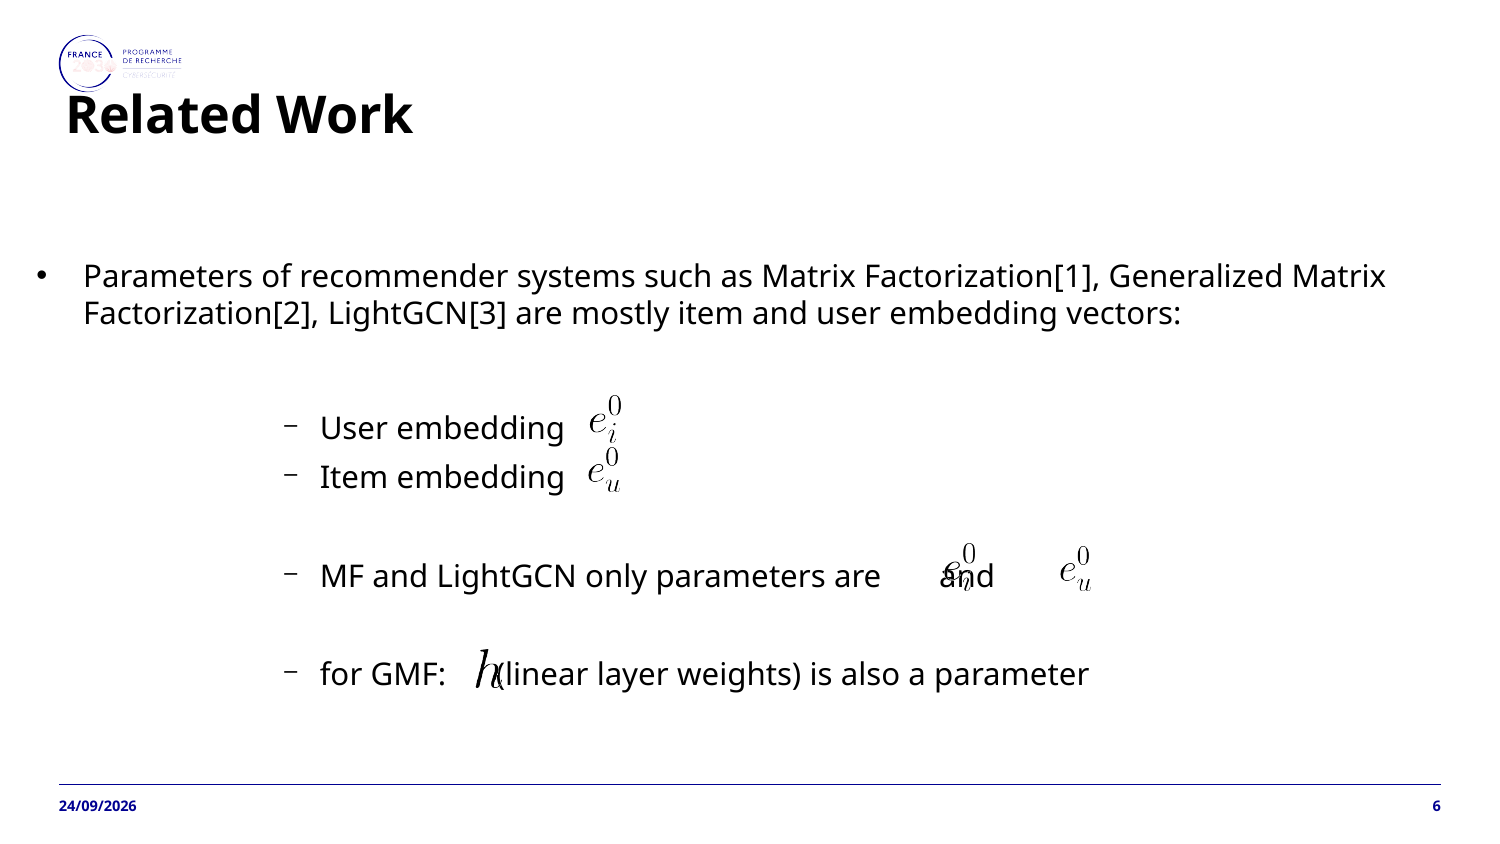

Related Work
# Parameters of recommender systems such as Matrix Factorization[1], Generalized Matrix Factorization[2], LightGCN[3] are mostly item and user embedding vectors:
User embedding
Item embedding
MF and LightGCN only parameters are and
for GMF: (linear layer weights) is also a parameter